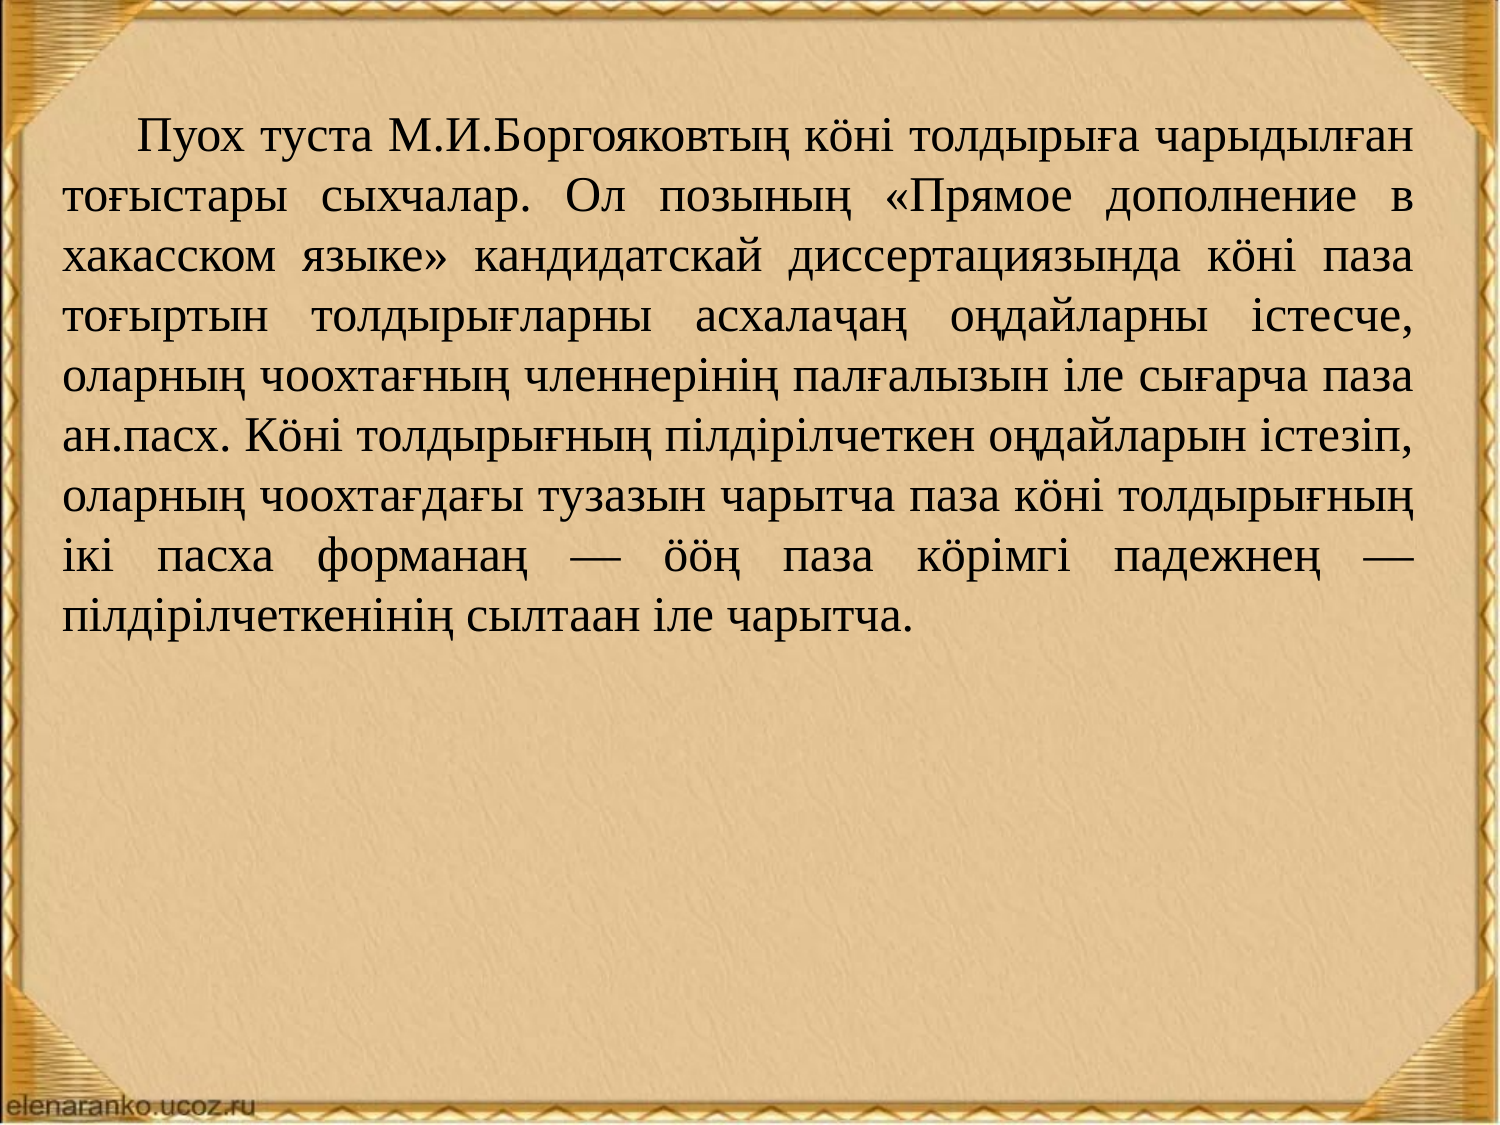

Пуох туста М.И.Боргояковтың кӧні толдырыға чарыдылған тоғыстары сыхчалар. Ол позының «Прямое дополнение в хакасском языке» кандидатскай диссертациязында кӧні паза тоғыртын толдырығларны асхалаҷаң оңдайларны істесче, оларның чоохтағның членнерінің палғалызын іле сығарча паза ан.пасх. Кӧні толдырығның пілдірілчеткен оңдайларын істезіп, оларның чоохтағдағы тузазын чарытча паза кӧні толдырығның ікі пасха форманаң — ӧӧң паза кӧрімгі падежнең — пілдірілчеткенінің сылтаан іле чарытча.